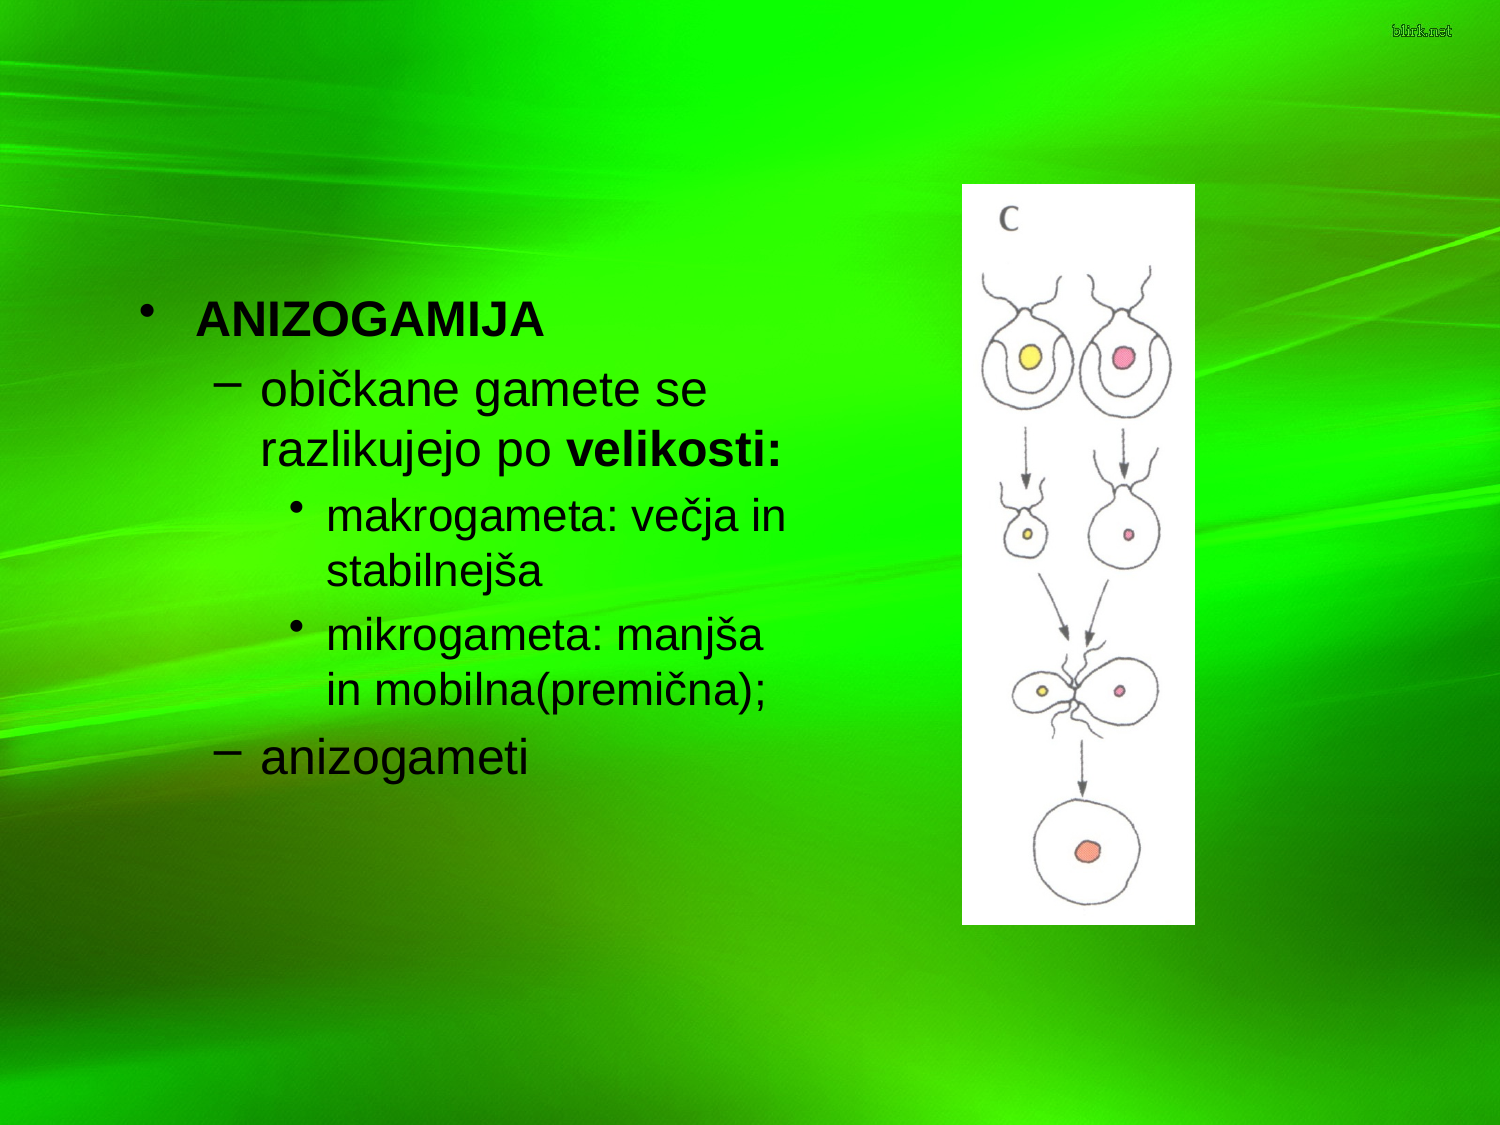

# ANIZOGAMIJA
običkane gamete se razlikujejo po velikosti:
makrogameta: večja in stabilnejša
mikrogameta: manjša in mobilna(premična);
anizogameti